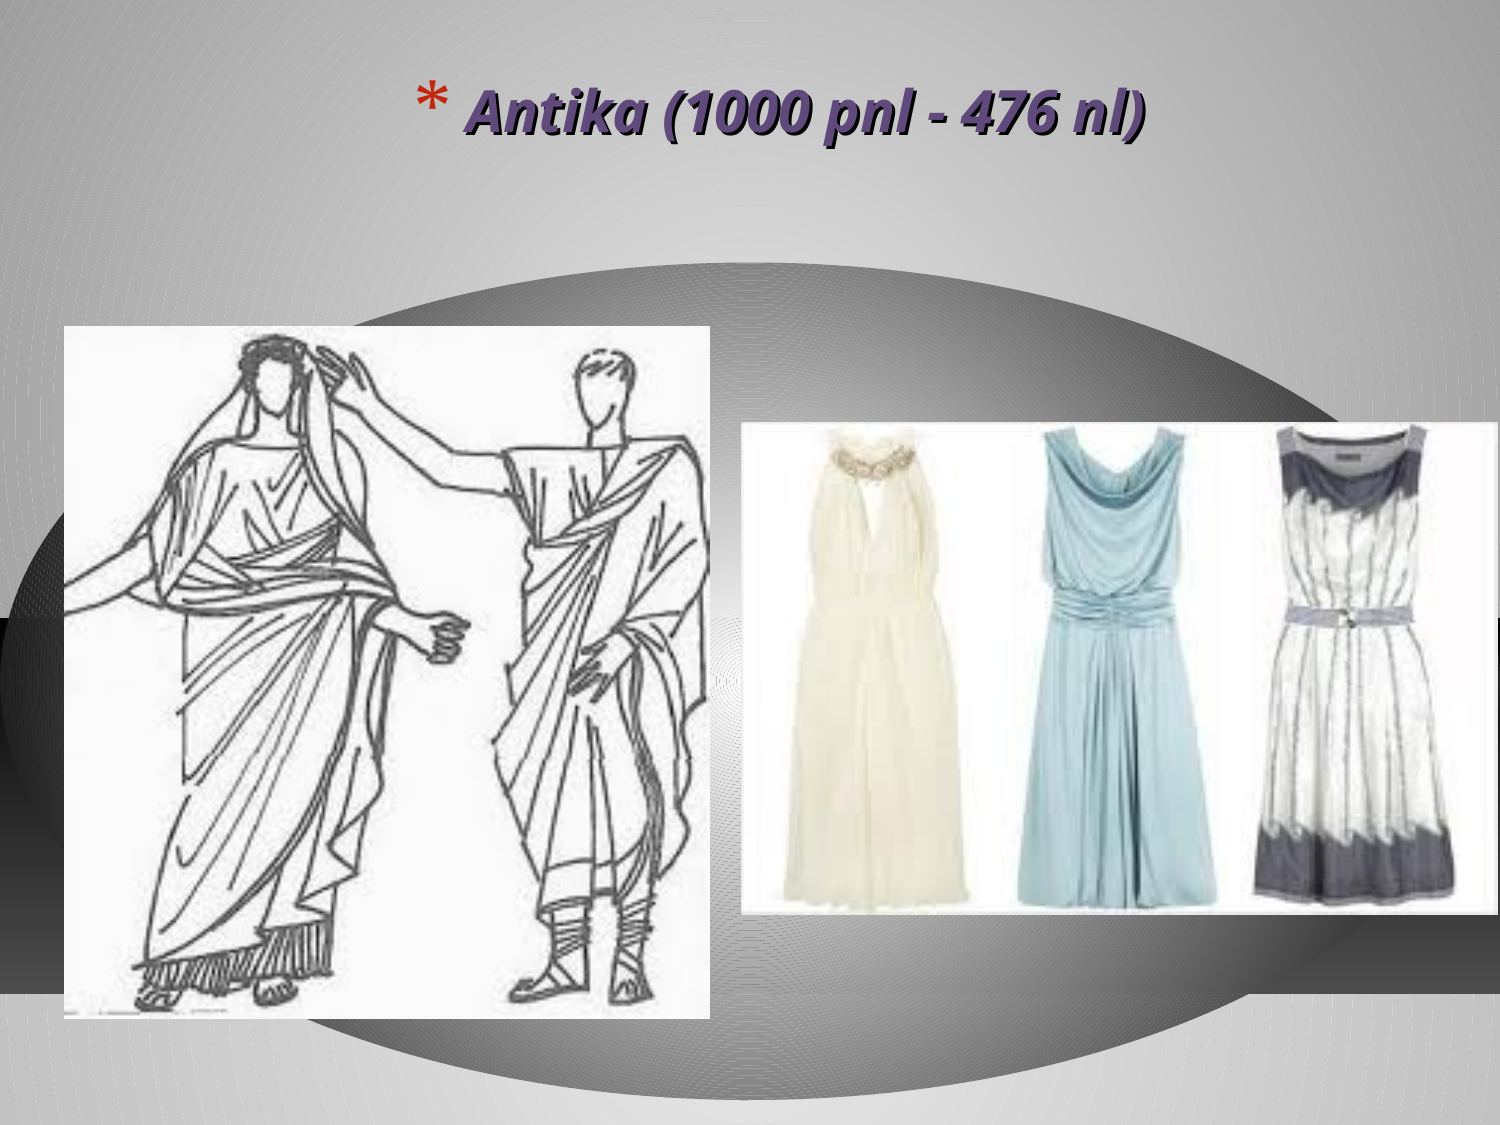

# Antika (1000 pnl - 476 nl)